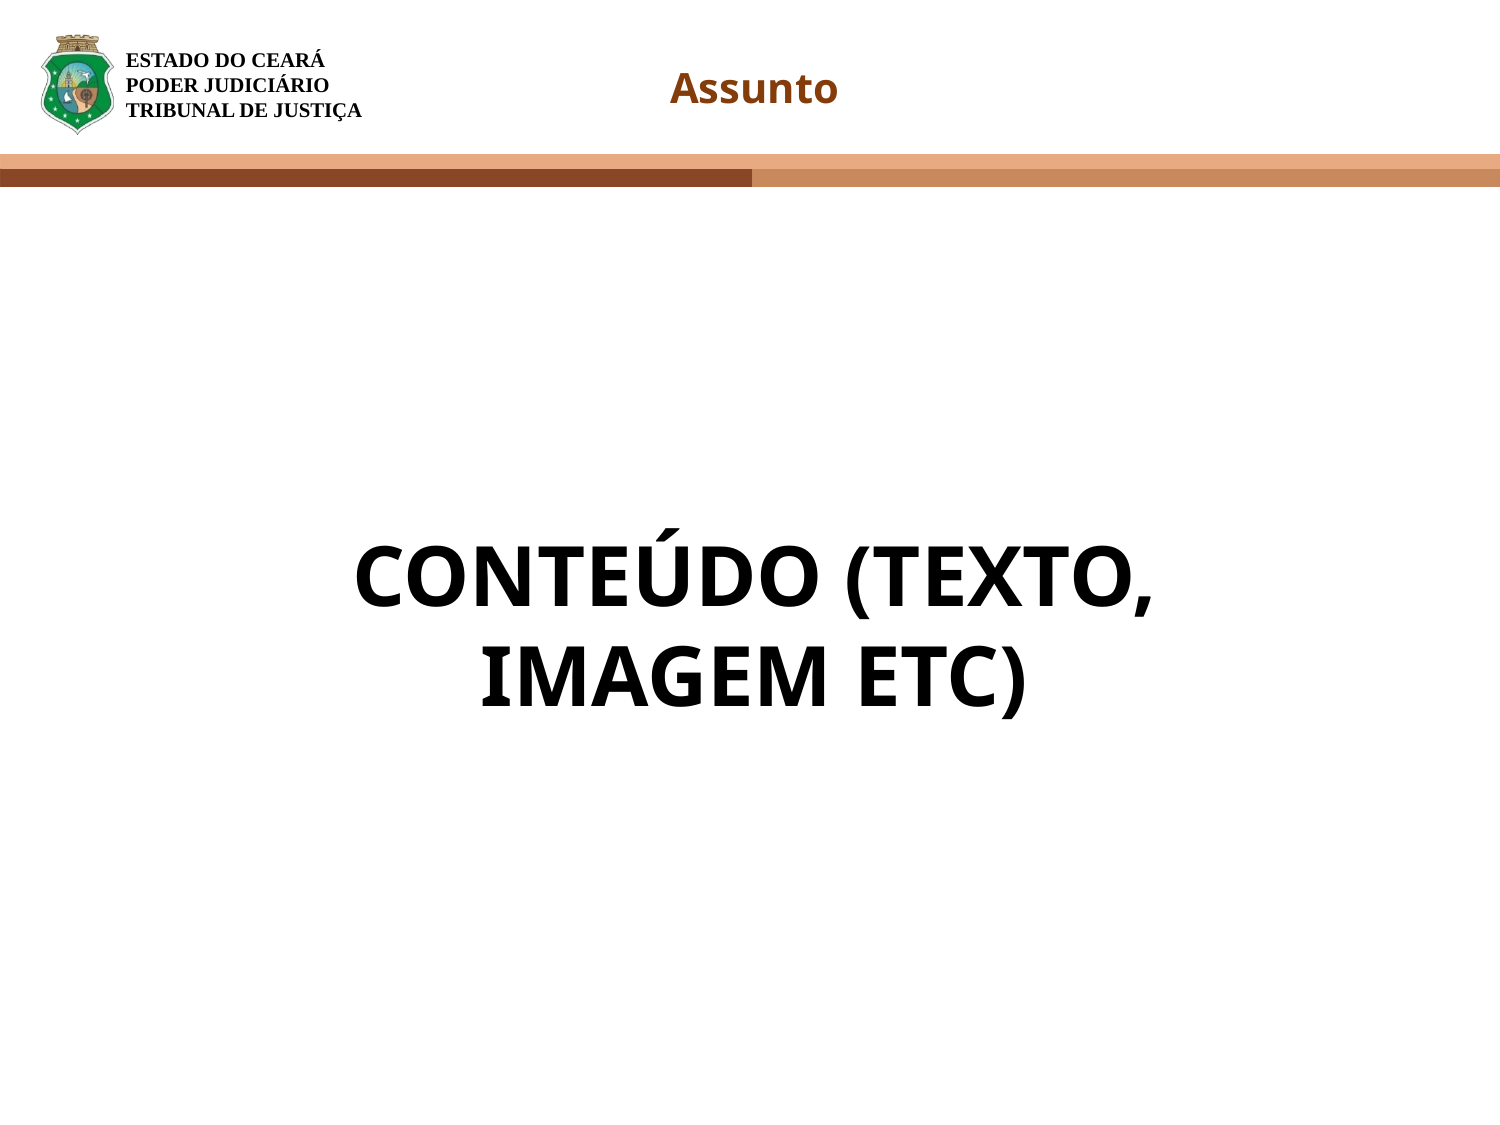

ESTADO DO CEARÁ
PODER JUDICIÁRIO
TRIBUNAL DE JUSTIÇA
Assunto
CONTEÚDO (TEXTO, IMAGEM ETC)